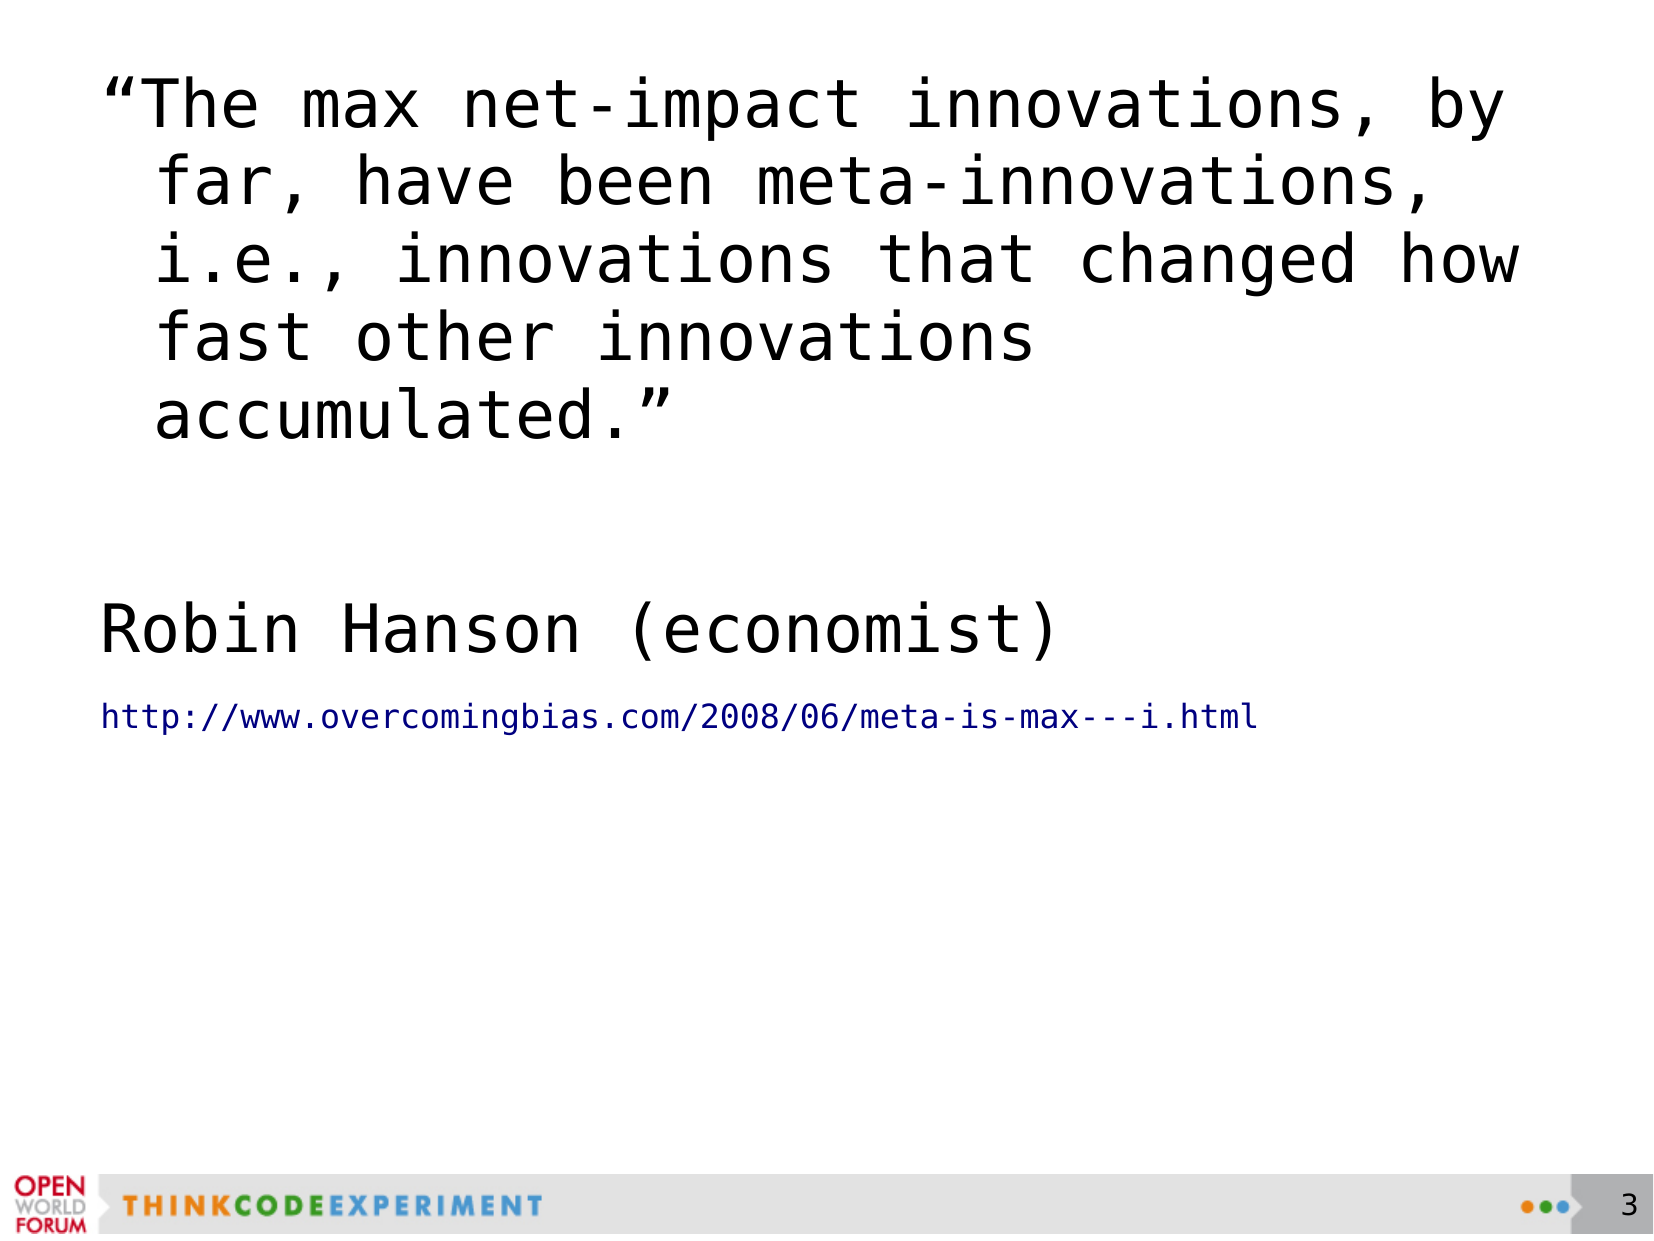

# “The max net-impact innovations, by far, have been meta-innovations, i.e., innovations that changed how fast other innovations accumulated.”
Robin Hanson (economist)
http://www.overcomingbias.com/2008/06/meta-is-max---i.html